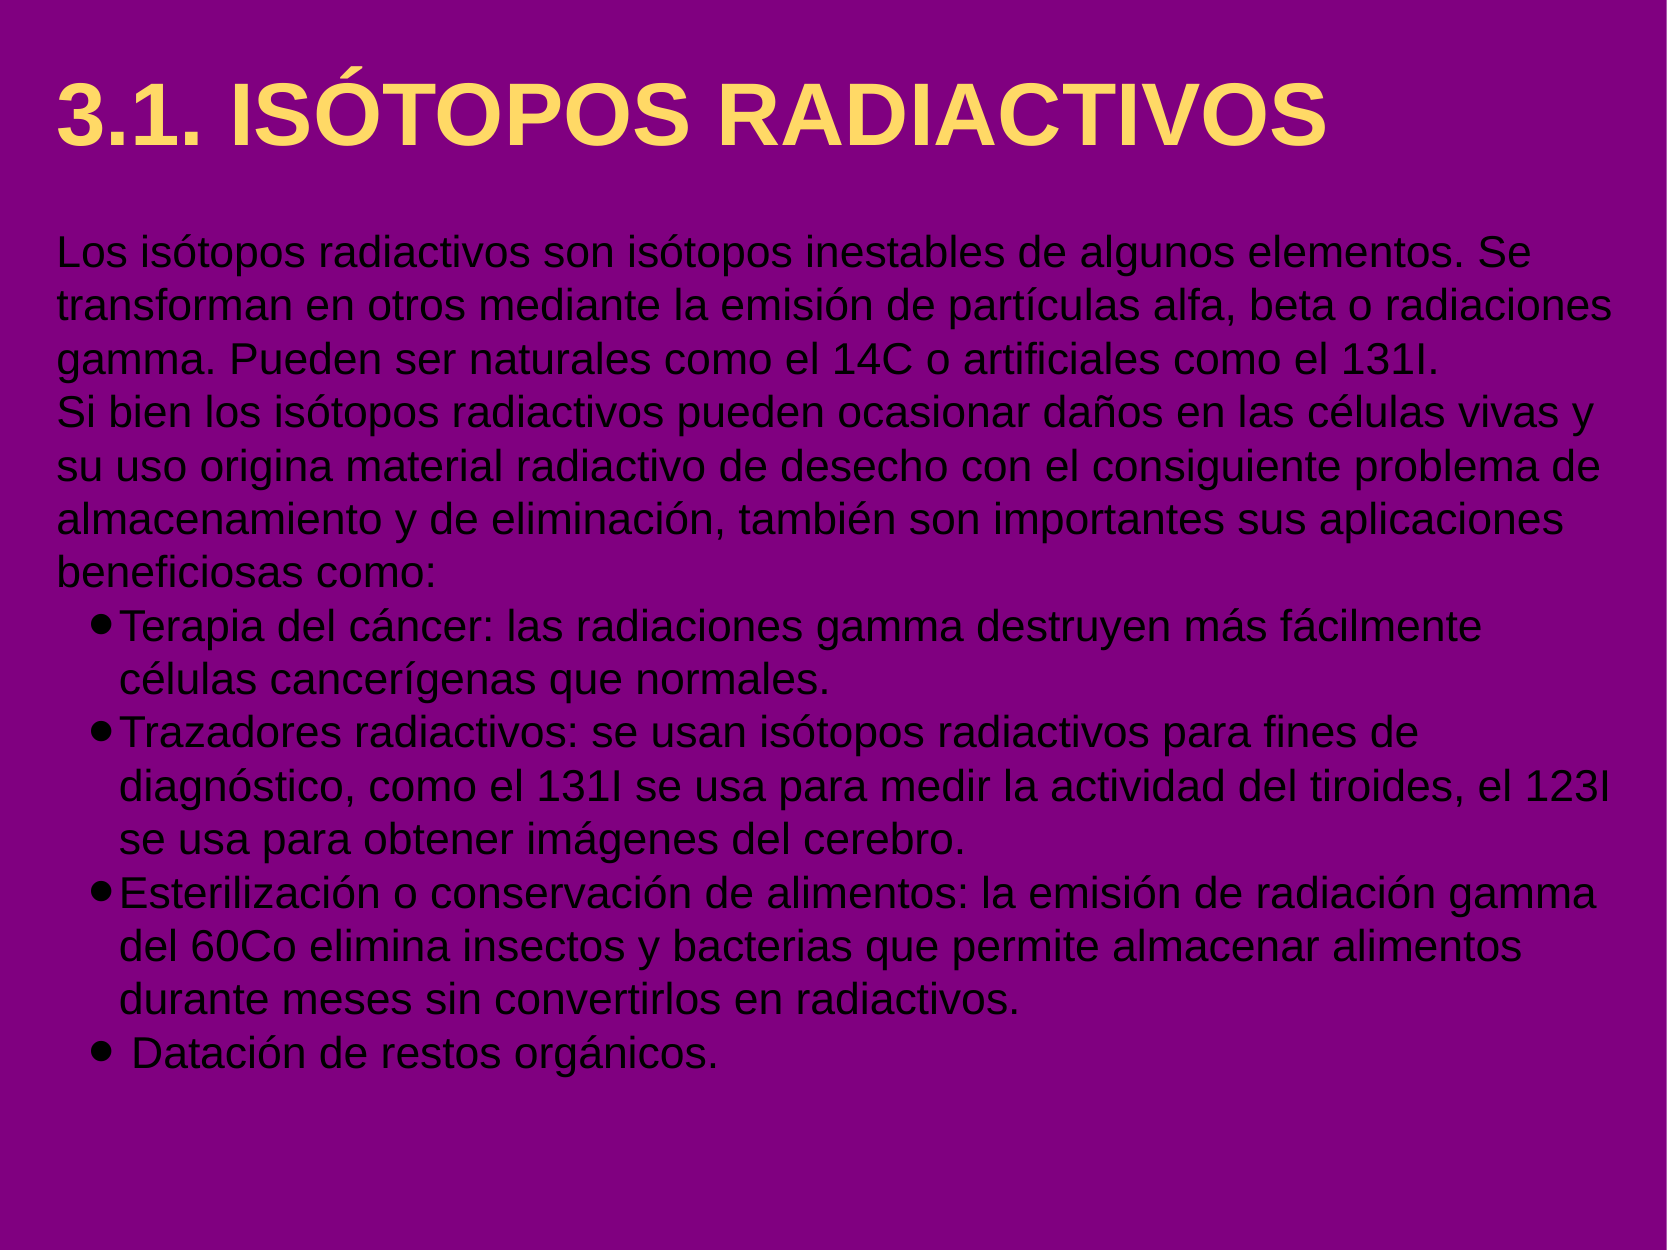

# 3.1. ISÓTOPOS RADIACTIVOS
Los isótopos radiactivos son isótopos inestables de algunos elementos. Se transforman en otros mediante la emisión de partículas alfa, beta o radiaciones gamma. Pueden ser naturales como el 14C o artificiales como el 131I.
Si bien los isótopos radiactivos pueden ocasionar daños en las células vivas y su uso origina material radiactivo de desecho con el consiguiente problema de almacenamiento y de eliminación, también son importantes sus aplicaciones beneficiosas como:
Terapia del cáncer: las radiaciones gamma destruyen más fácilmente células cancerígenas que normales.
Trazadores radiactivos: se usan isótopos radiactivos para fines de diagnóstico, como el 131I se usa para medir la actividad del tiroides, el 123I se usa para obtener imágenes del cerebro.
Esterilización o conservación de alimentos: la emisión de radiación gamma del 60Co elimina insectos y bacterias que permite almacenar alimentos durante meses sin convertirlos en radiactivos.
 Datación de restos orgánicos.